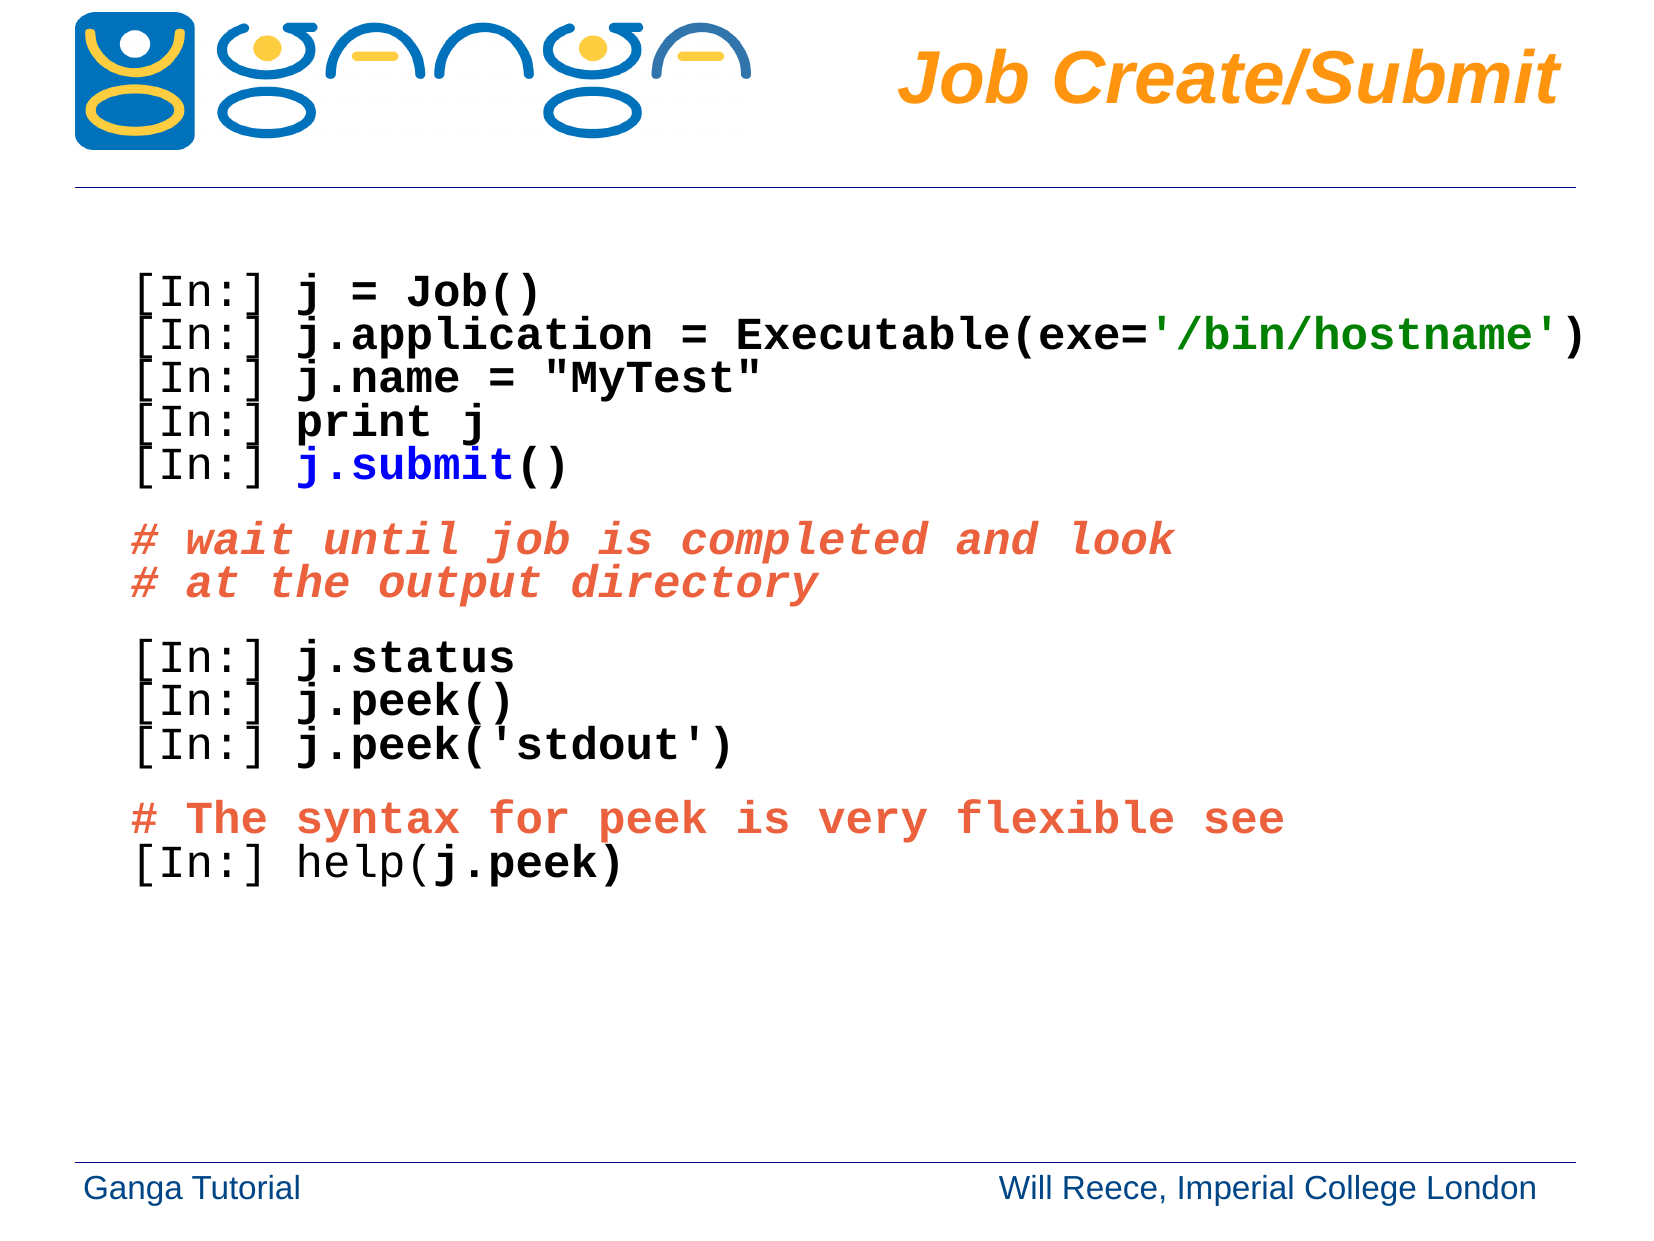

# Job Create/Submit
[In:] j = Job()
[In:] j.application = Executable(exe='/bin/hostname')
[In:] j.name = "MyTest"
[In:] print j
[In:] j.submit()
# wait until job is completed and look
# at the output directory
[In:] j.status
[In:] j.peek()
[In:] j.peek('stdout')
# The syntax for peek is very flexible see
[In:] help(j.peek)
Ganga Tutorial
Will Reece, Imperial College London